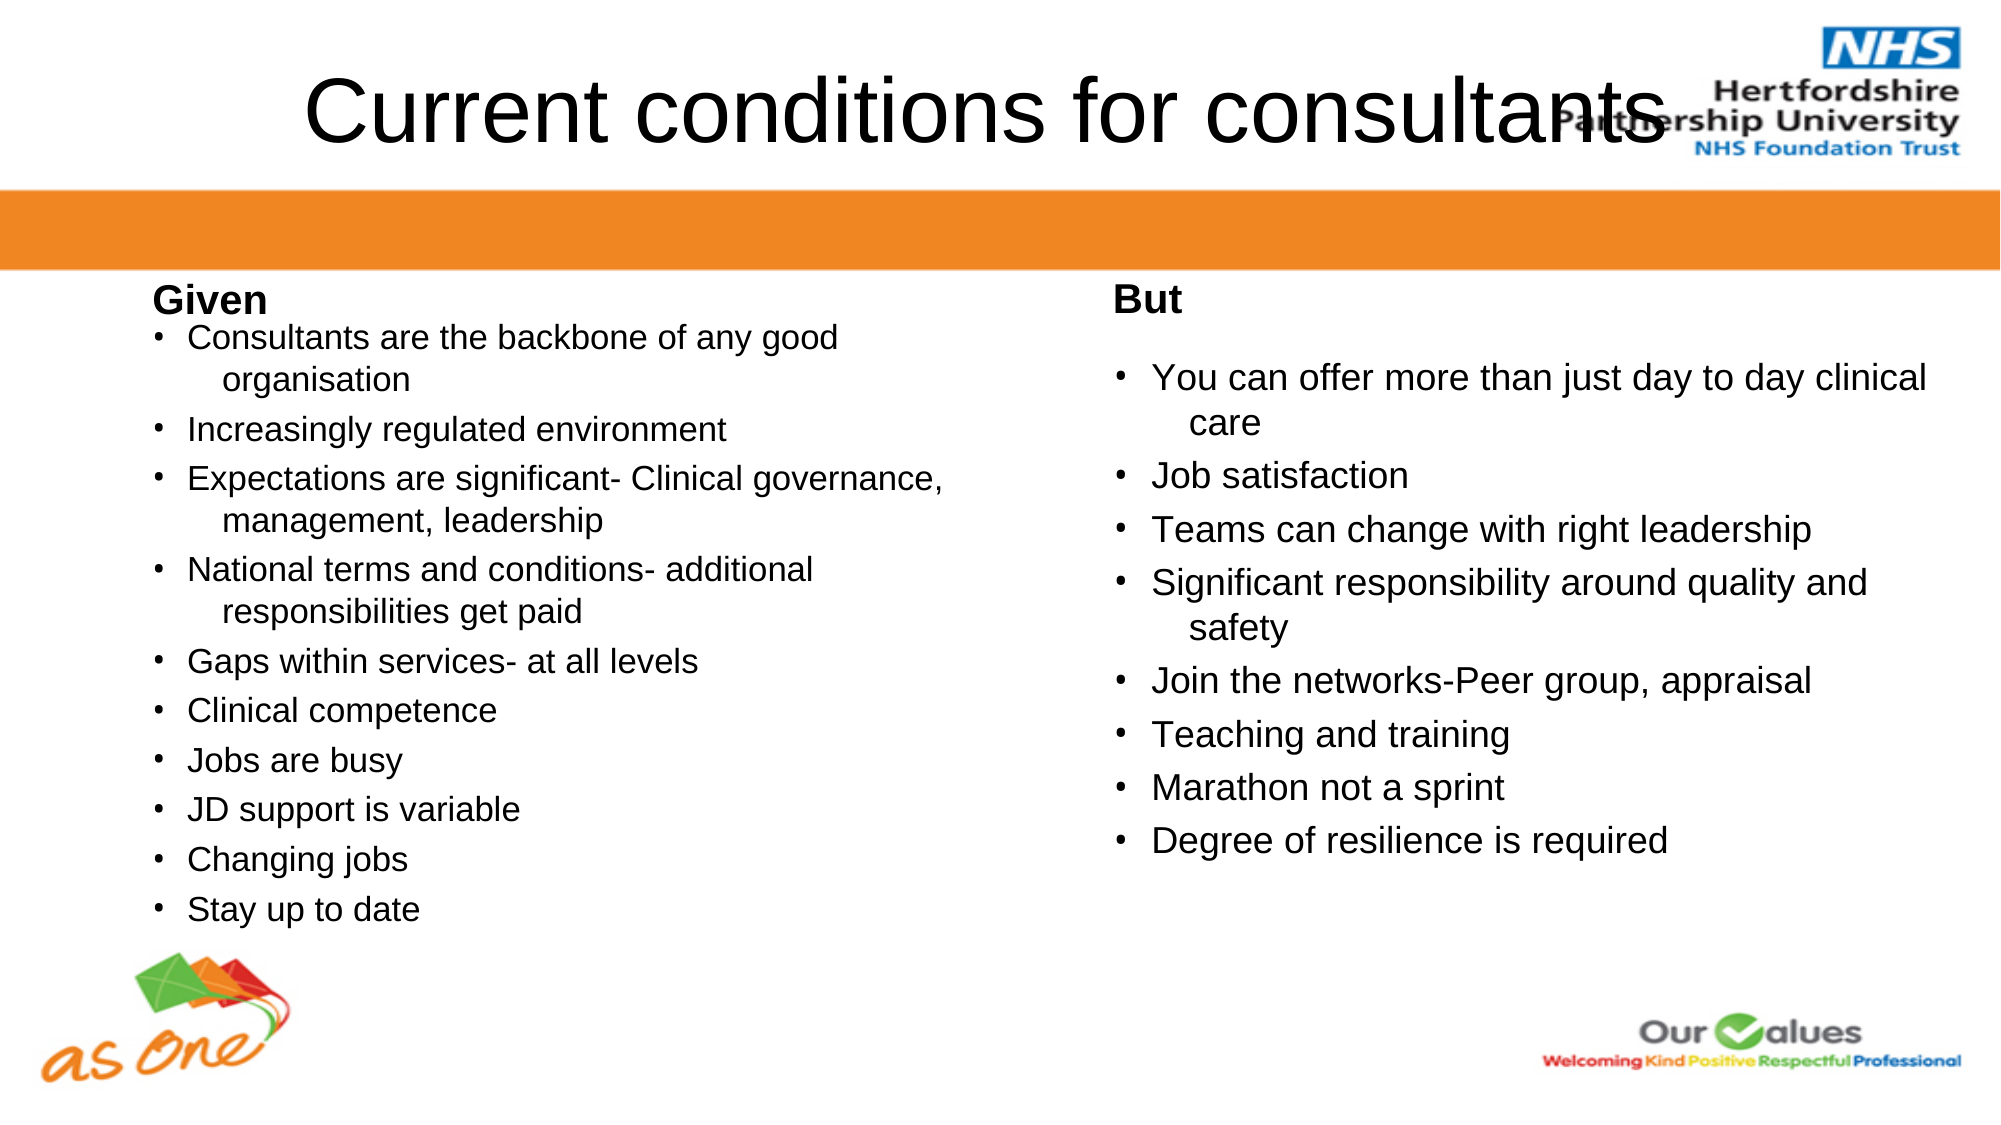

# Current conditions for consultants
Given
 But
Consultants are the backbone of any good organisation
Increasingly regulated environment
Expectations are significant- Clinical governance, management, leadership
National terms and conditions- additional responsibilities get paid
Gaps within services- at all levels
Clinical competence
Jobs are busy
JD support is variable
Changing jobs
Stay up to date
You can offer more than just day to day clinical care
Job satisfaction
Teams can change with right leadership
Significant responsibility around quality and safety
Join the networks-Peer group, appraisal
Teaching and training
Marathon not a sprint
Degree of resilience is required